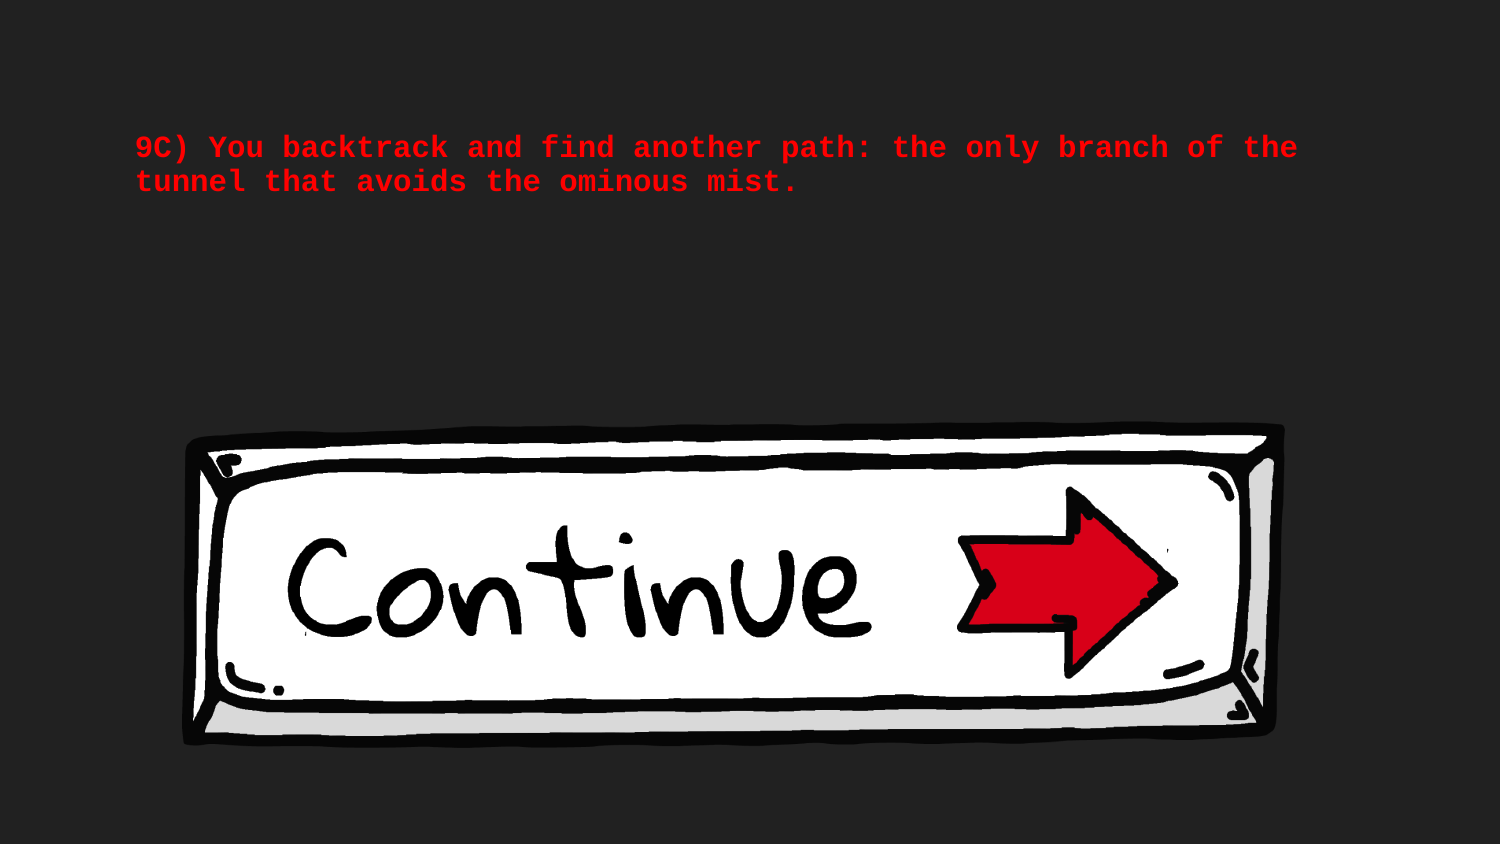

# 9C) You backtrack and find another path: the only branch of the tunnel that avoids the ominous mist.